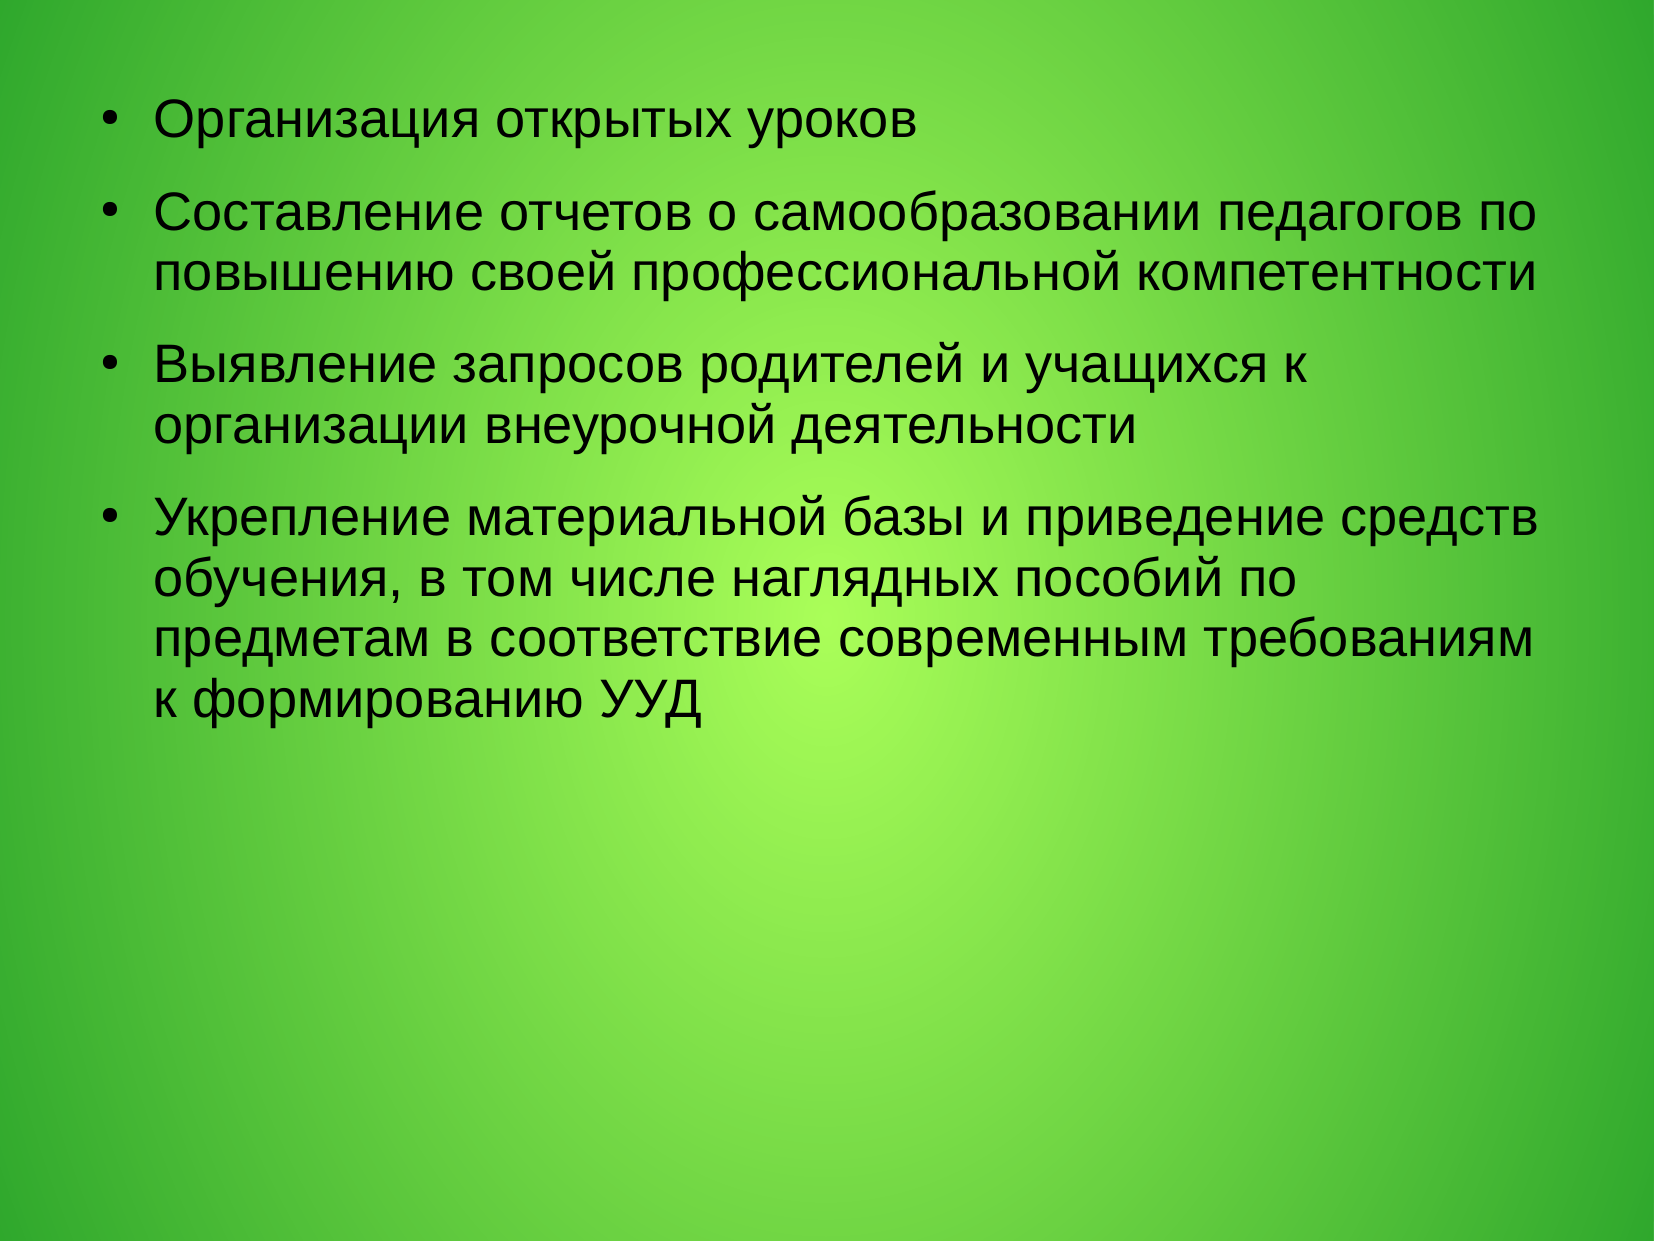

#
Организация открытых уроков
Составление отчетов о самообразовании педагогов по повышению своей профессиональной компетентности
Выявление запросов родителей и учащихся к организации внеурочной деятельности
Укрепление материальной базы и приведение средств обучения, в том числе наглядных пособий по предметам в соответствие современным требованиям к формированию УУД